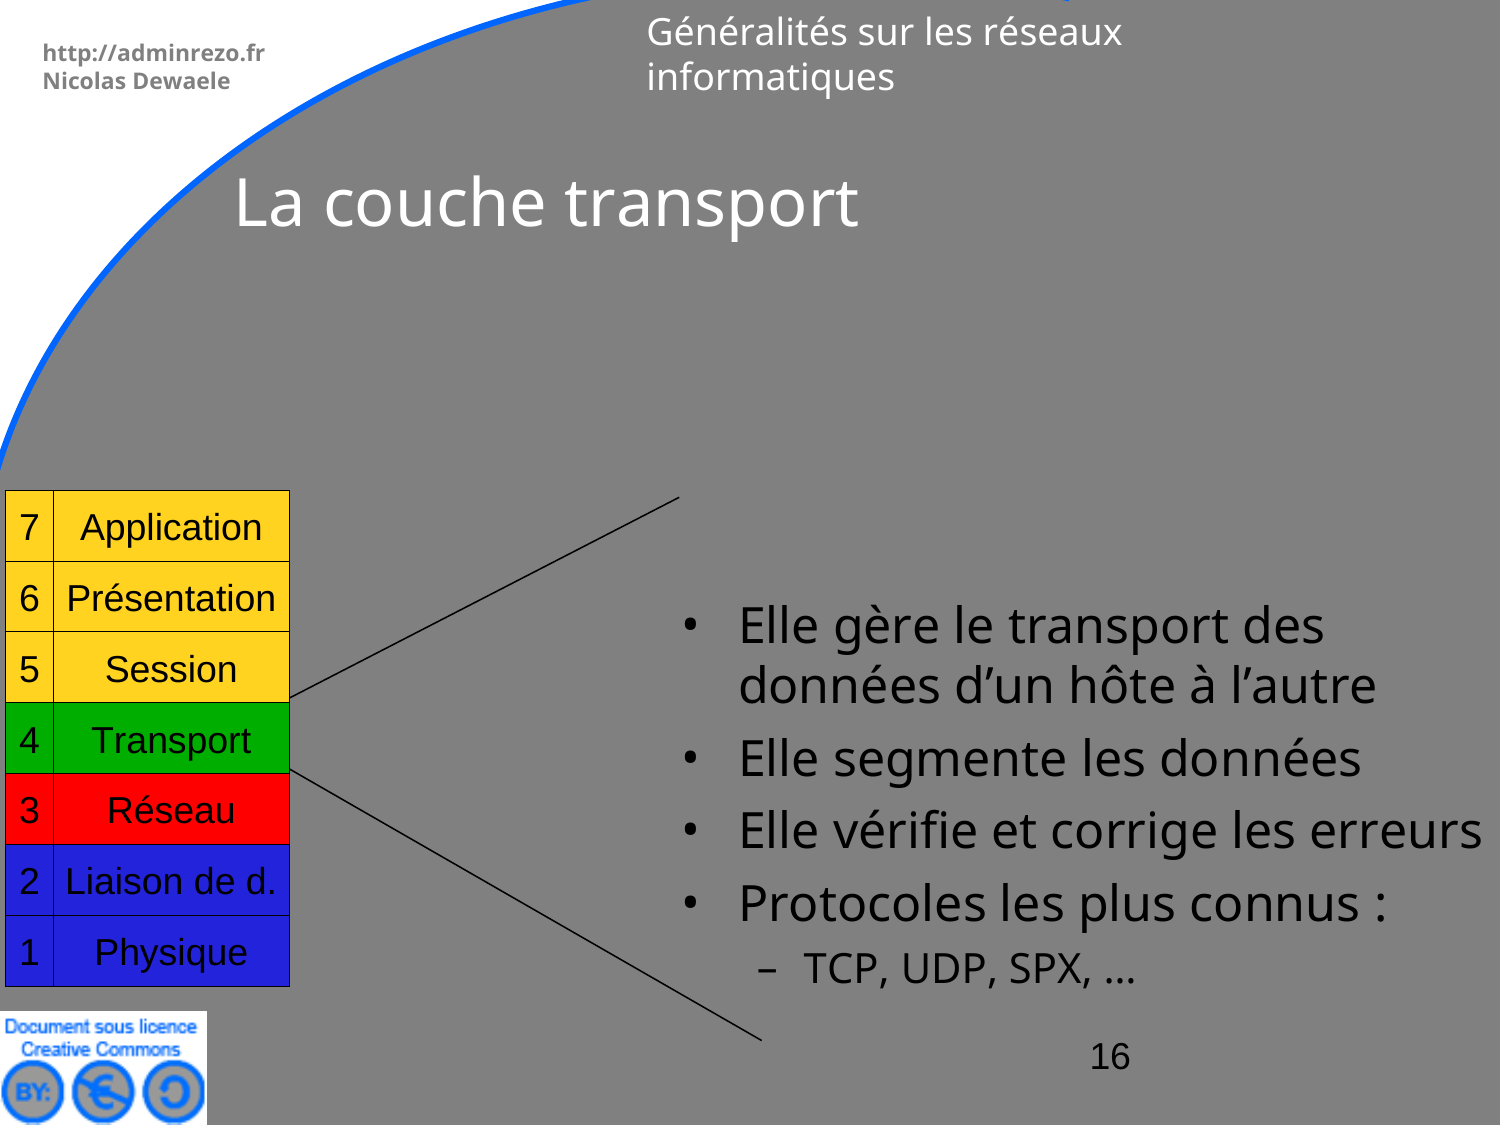

# La couche transport
7
Application
6
Présentation
5
Session
4
Transport
3
Réseau
2
Liaison de d.
1
Physique
Elle gère le transport des données d’un hôte à l’autre
Elle segmente les données
Elle vérifie et corrige les erreurs
Protocoles les plus connus :
TCP, UDP, SPX, …
16